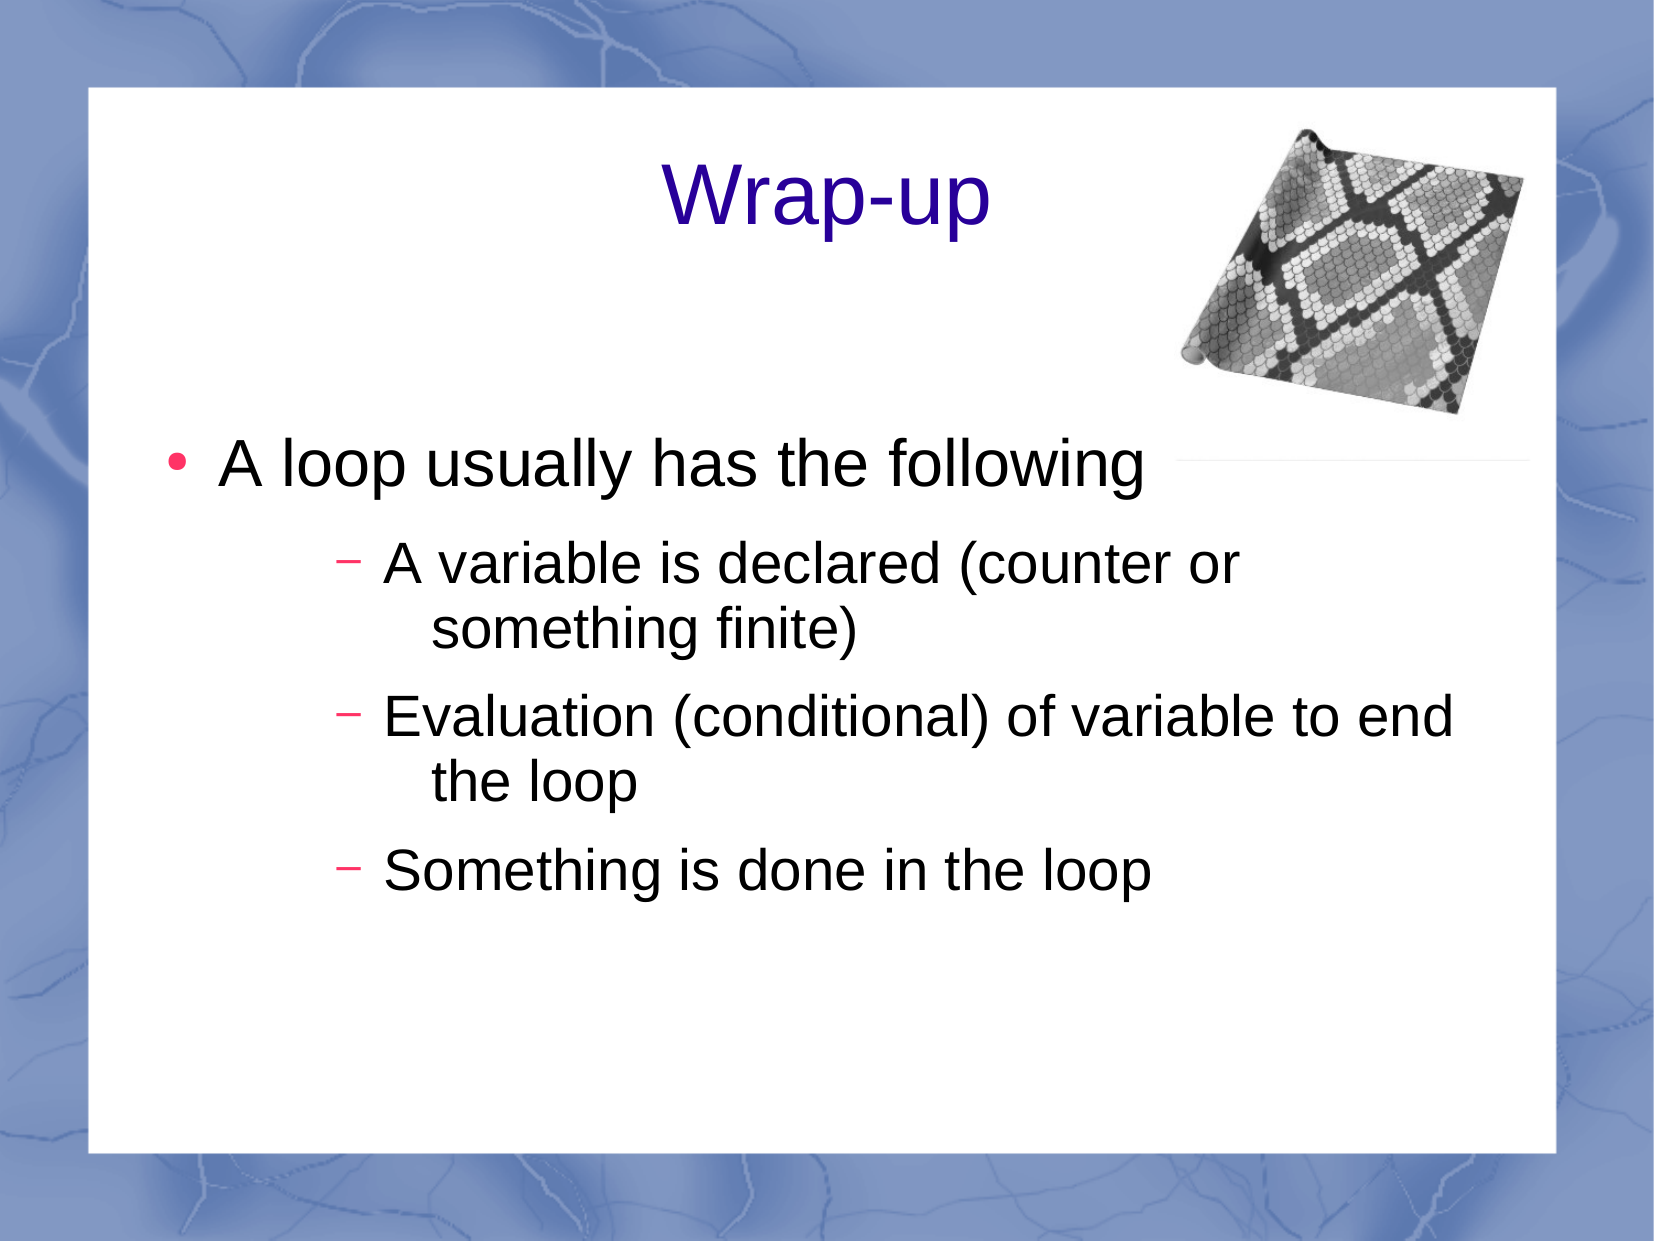

# Wrap-up
A loop usually has the following
A variable is declared (counter or something finite)
Evaluation (conditional) of variable to end the loop
Something is done in the loop